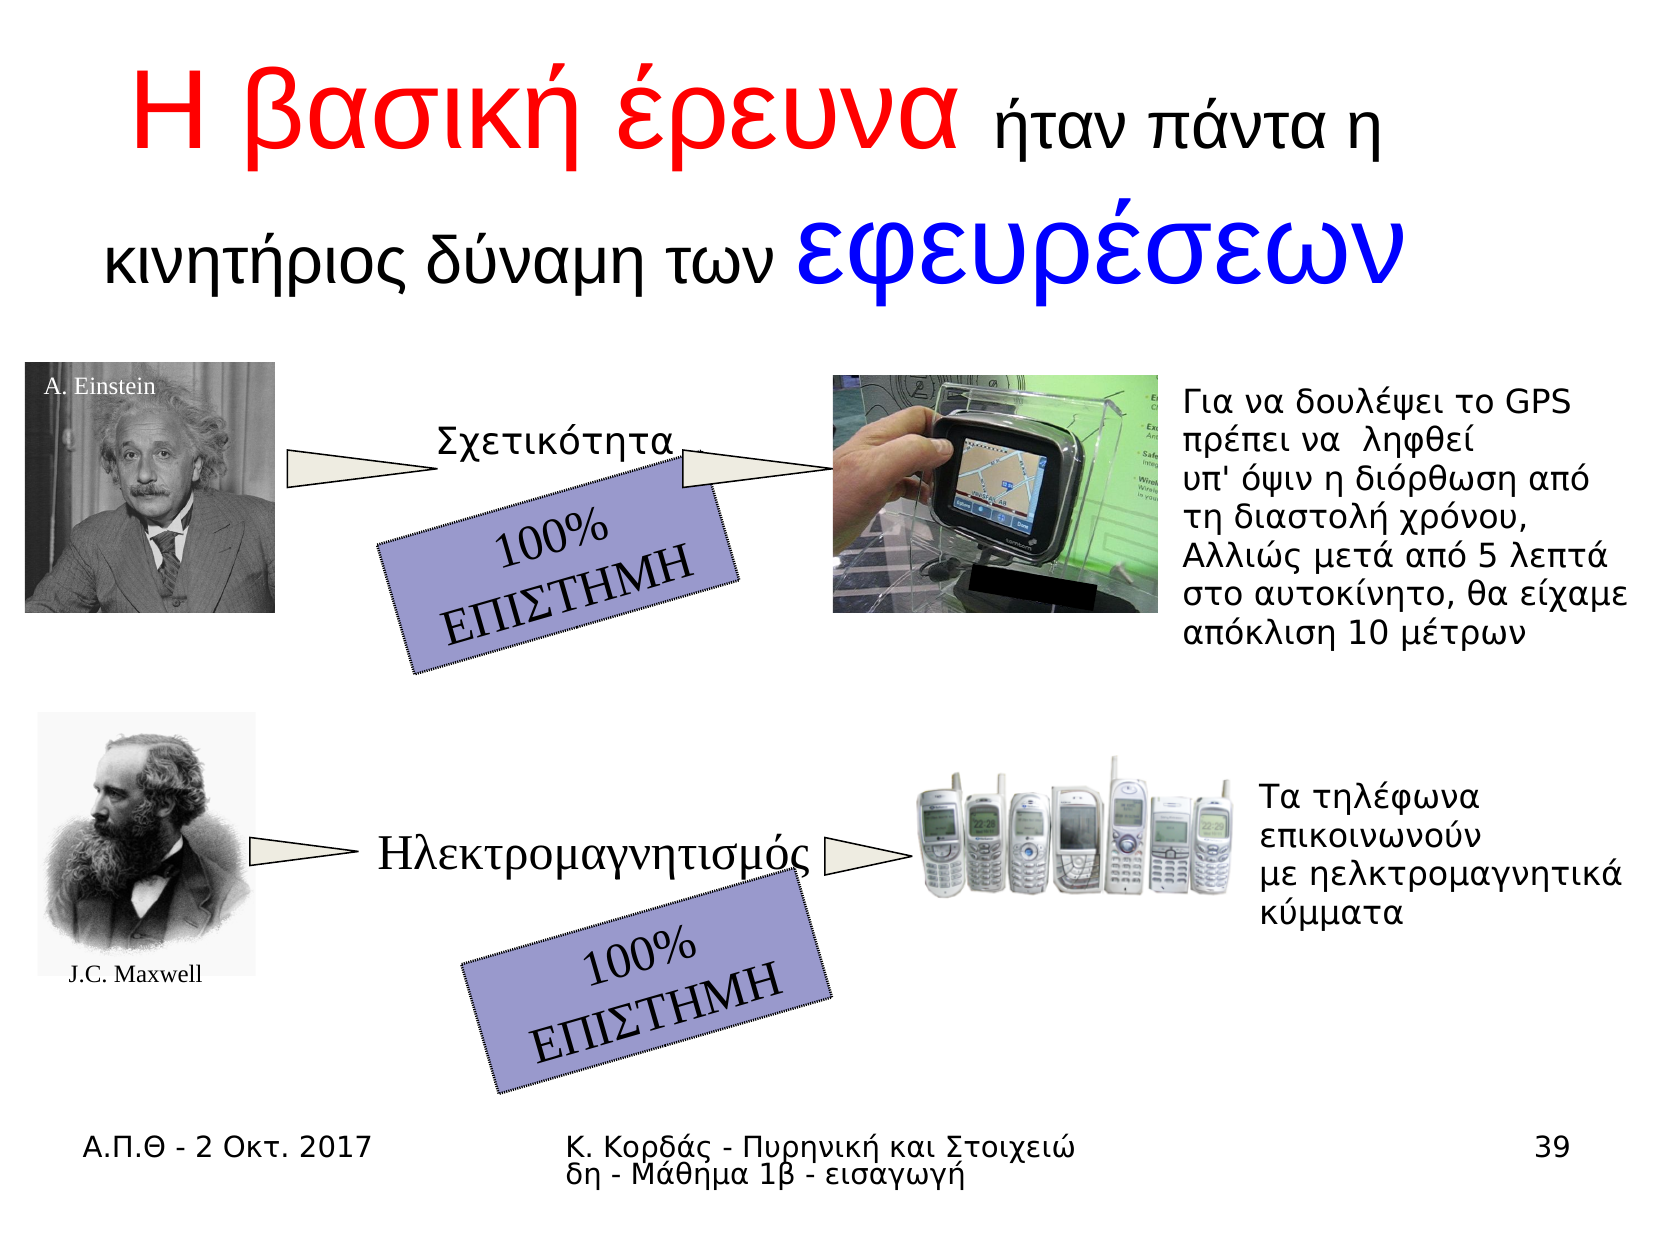

# Η βασική έρευνα ήταν πάντα η κινητήριος δύναμη των εφευρέσεων
A. Einstein
Για να δουλέψει το GPS
πρέπει να ληφθεί
υπ' όψιν η διόρθωση από
τη διαστολή χρόνου,
Αλλιώς μετά από 5 λεπτά
στο αυτοκίνητο, θα είχαμε
απόκλιση 10 μέτρων
Σχετικότητα
100% ΕΠΙΣΤΗΜΗ
Τα τηλέφωνα
επικοινωνούν
με ηελκτρομαγνητικά
κύμματα
Ηλεκτρομαγνητισμός
100% ΕΠΙΣΤΗΜΗ
J.C. Maxwell
Α.Π.Θ - 2 Οκτ. 2017
Κ. Κορδάς - Πυρηνική και Στοιχειώδη - Μάθημα 1β - εισαγωγή
39